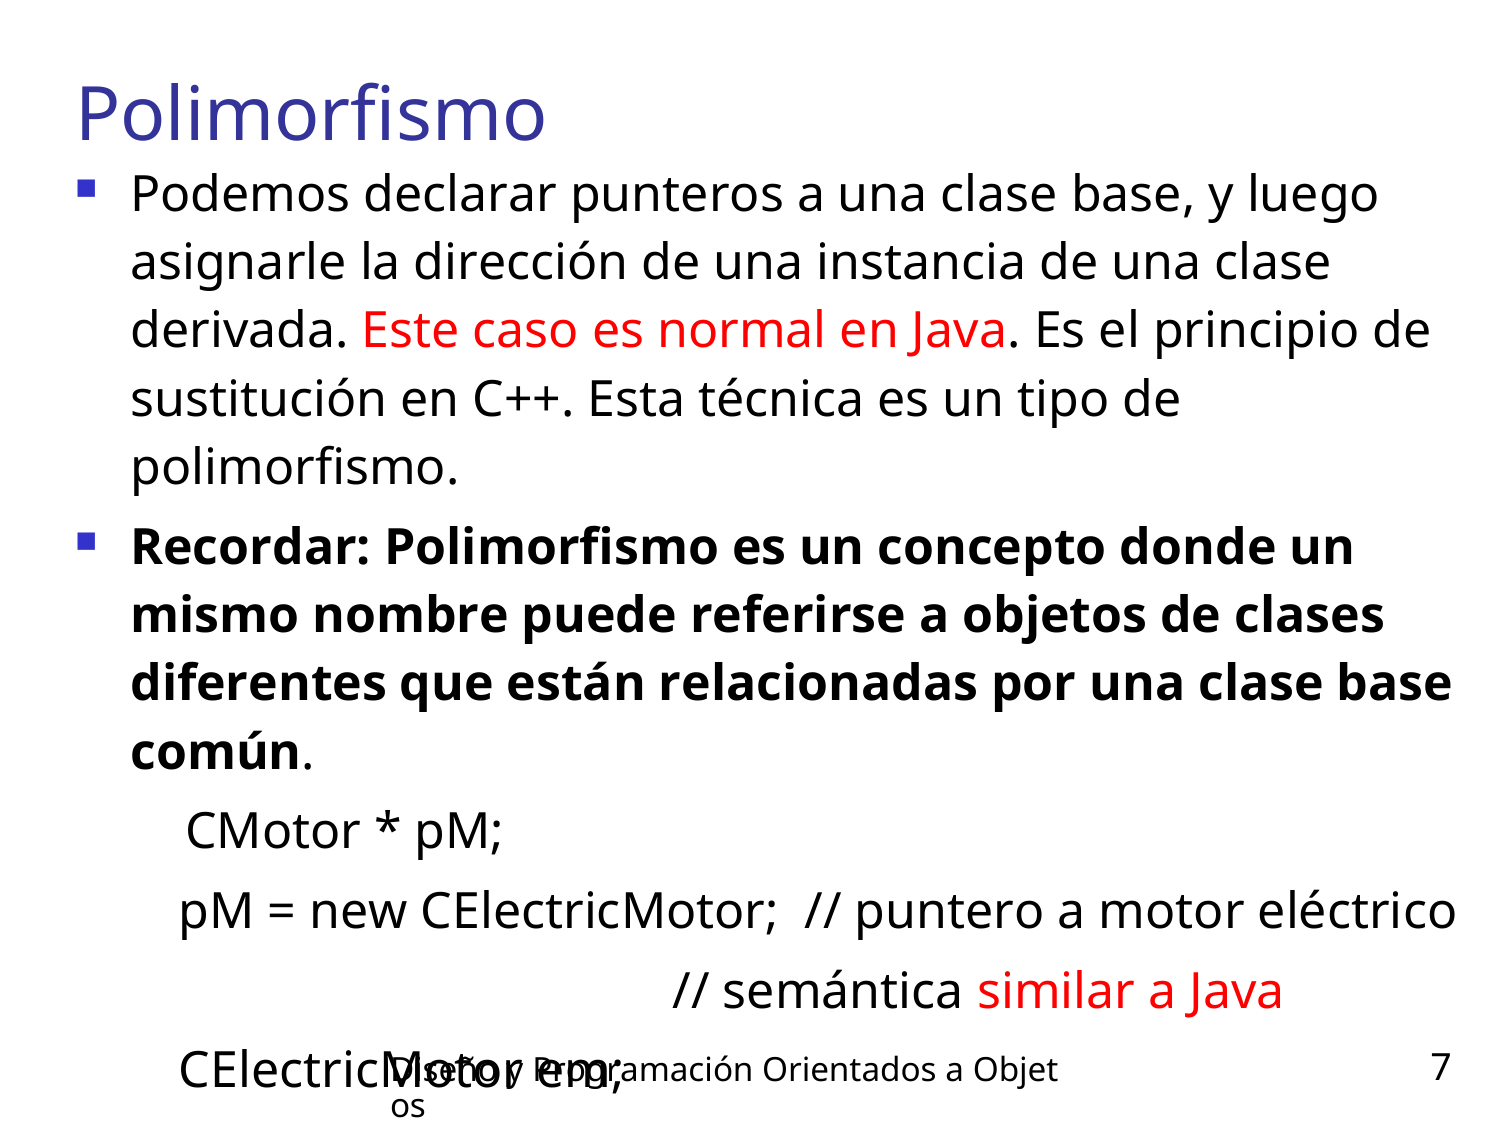

# Polimorfismo
Podemos declarar punteros a una clase base, y luego asignarle la dirección de una instancia de una clase derivada. Este caso es normal en Java. Es el principio de sustitución en C++. Esta técnica es un tipo de polimorfismo.
Recordar: Polimorfismo es un concepto donde un mismo nombre puede referirse a objetos de clases diferentes que están relacionadas por una clase base común.
 	 CMotor * pM;
 pM = new CElectricMotor; // puntero a motor eléctrico
 // semántica similar a Java
 CElectricMotor em;
 CMotor & motor = em; // referencia a motor eléctrico
 // esta opción no existe en Java
Diseño y Programación Orientados a Objetos
7